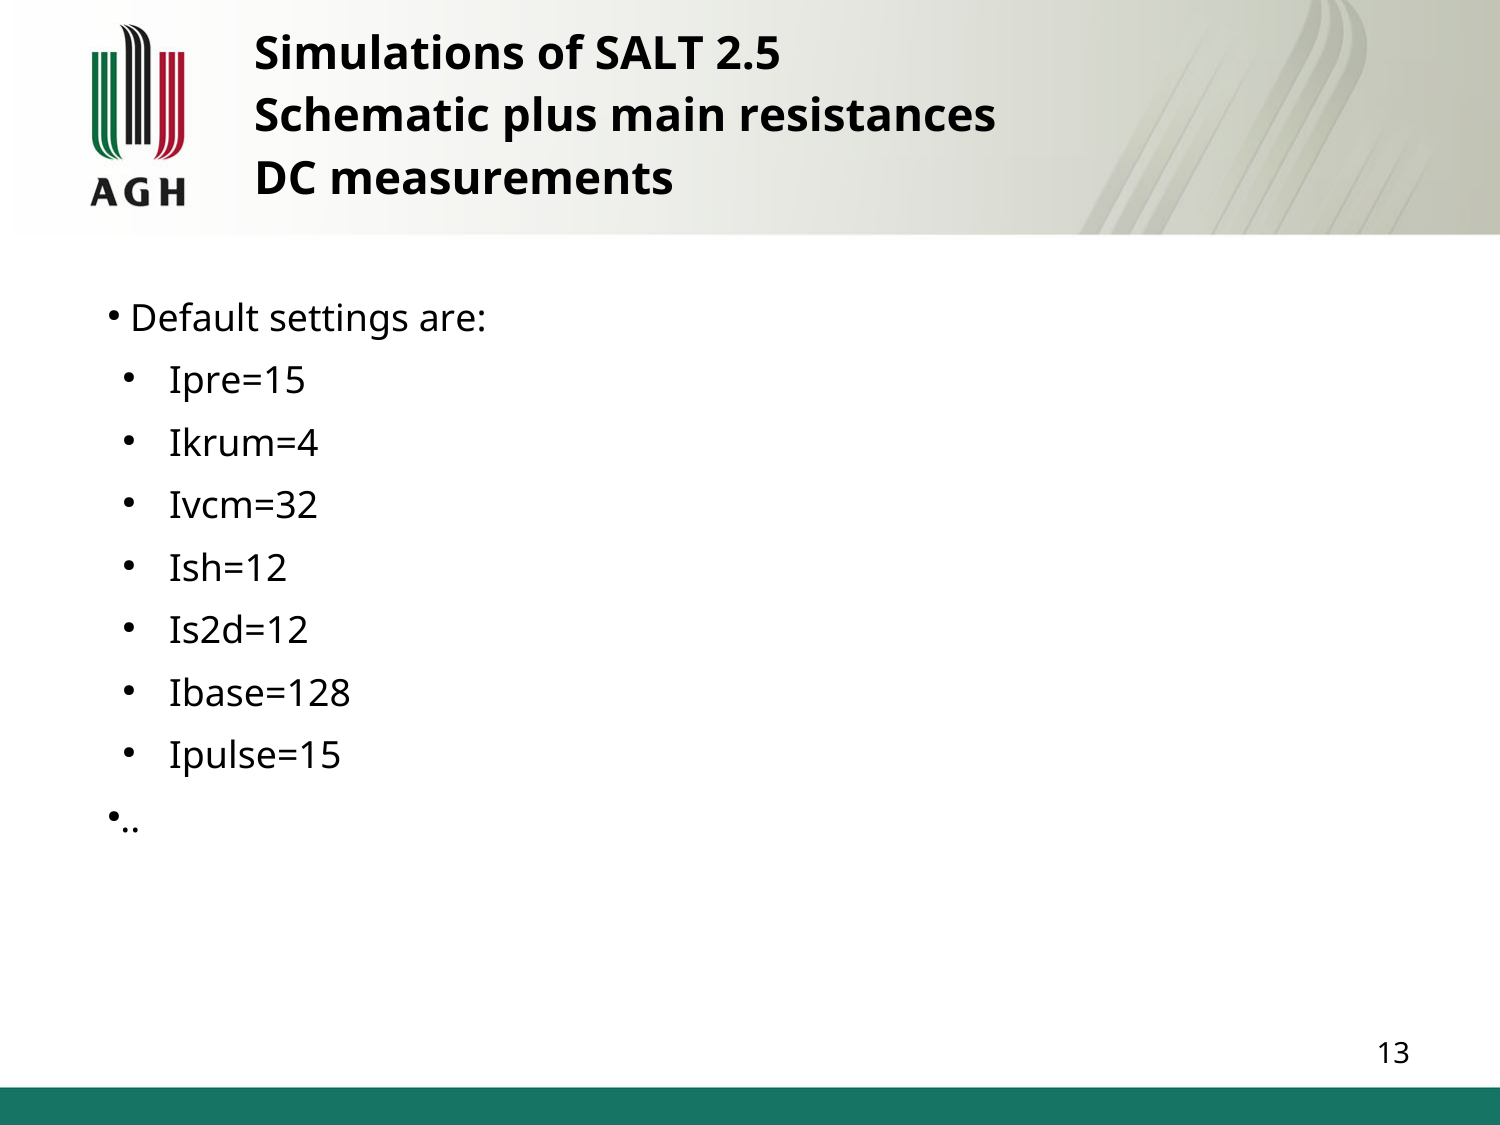

Simulations of SALT 2.5
Schematic plus main resistances
DC measurements
# Default settings are:
Ipre=15
Ikrum=4
Ivcm=32
Ish=12
Is2d=12
Ibase=128
Ipulse=15
..
13